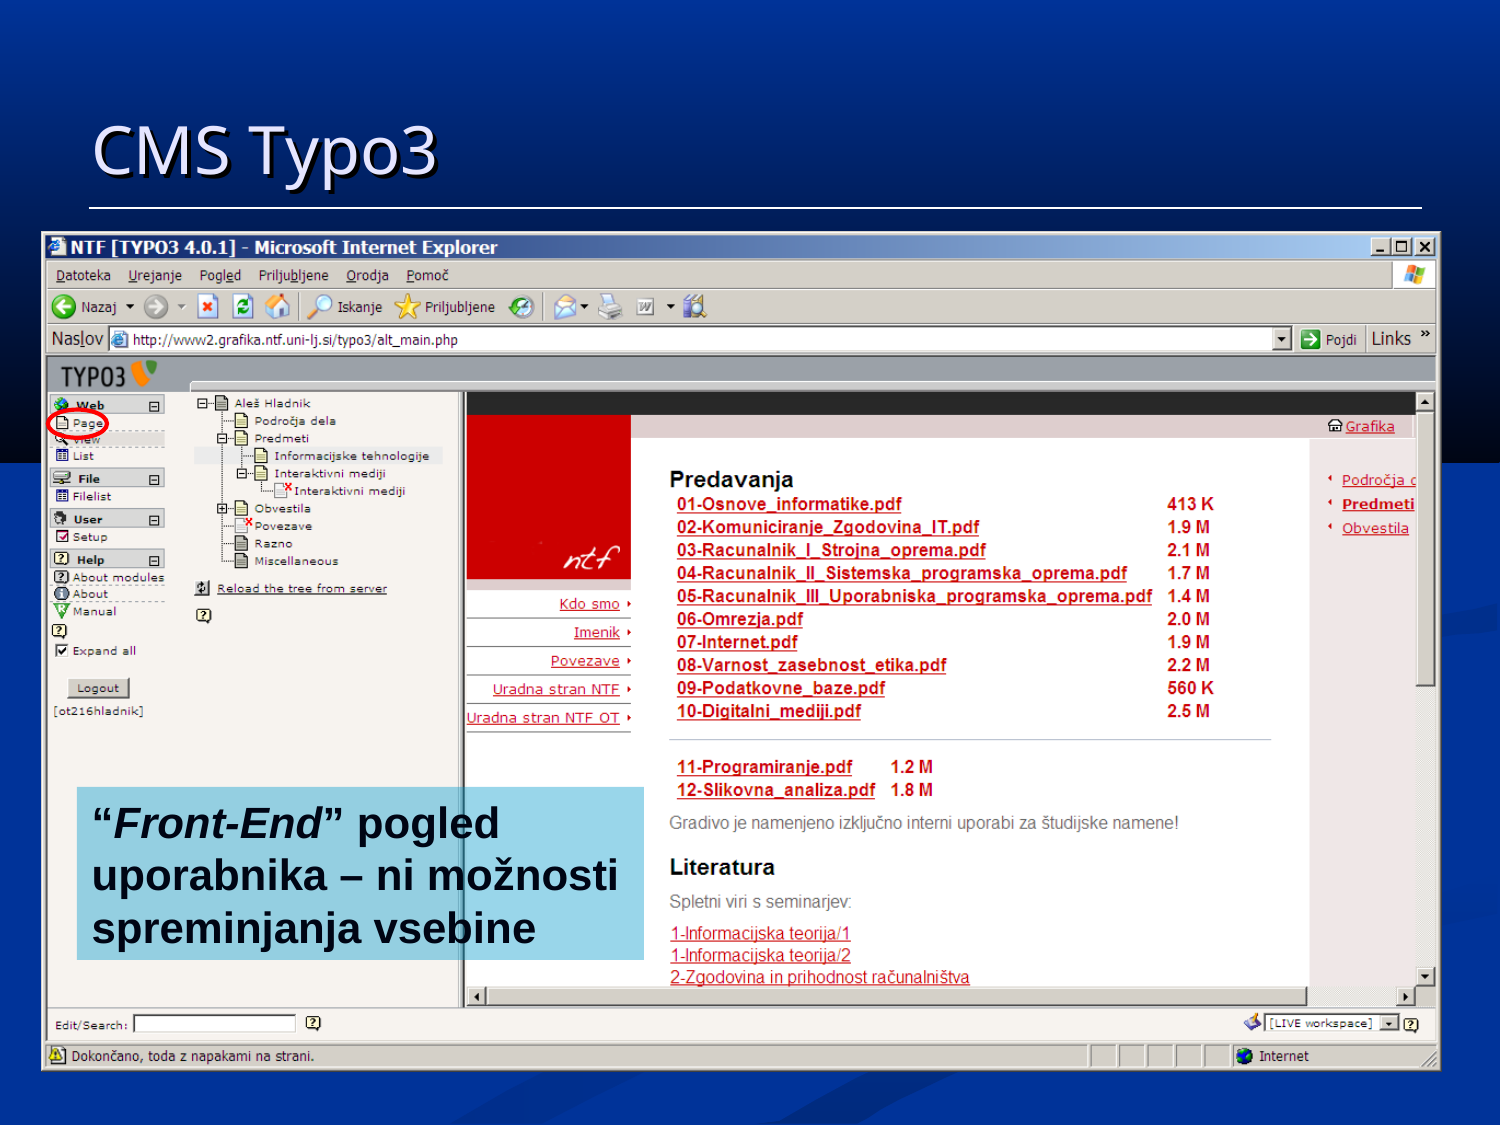

CMS Typo3
“Front-End” pogled uporabnika – ni možnosti spreminjanja vsebine